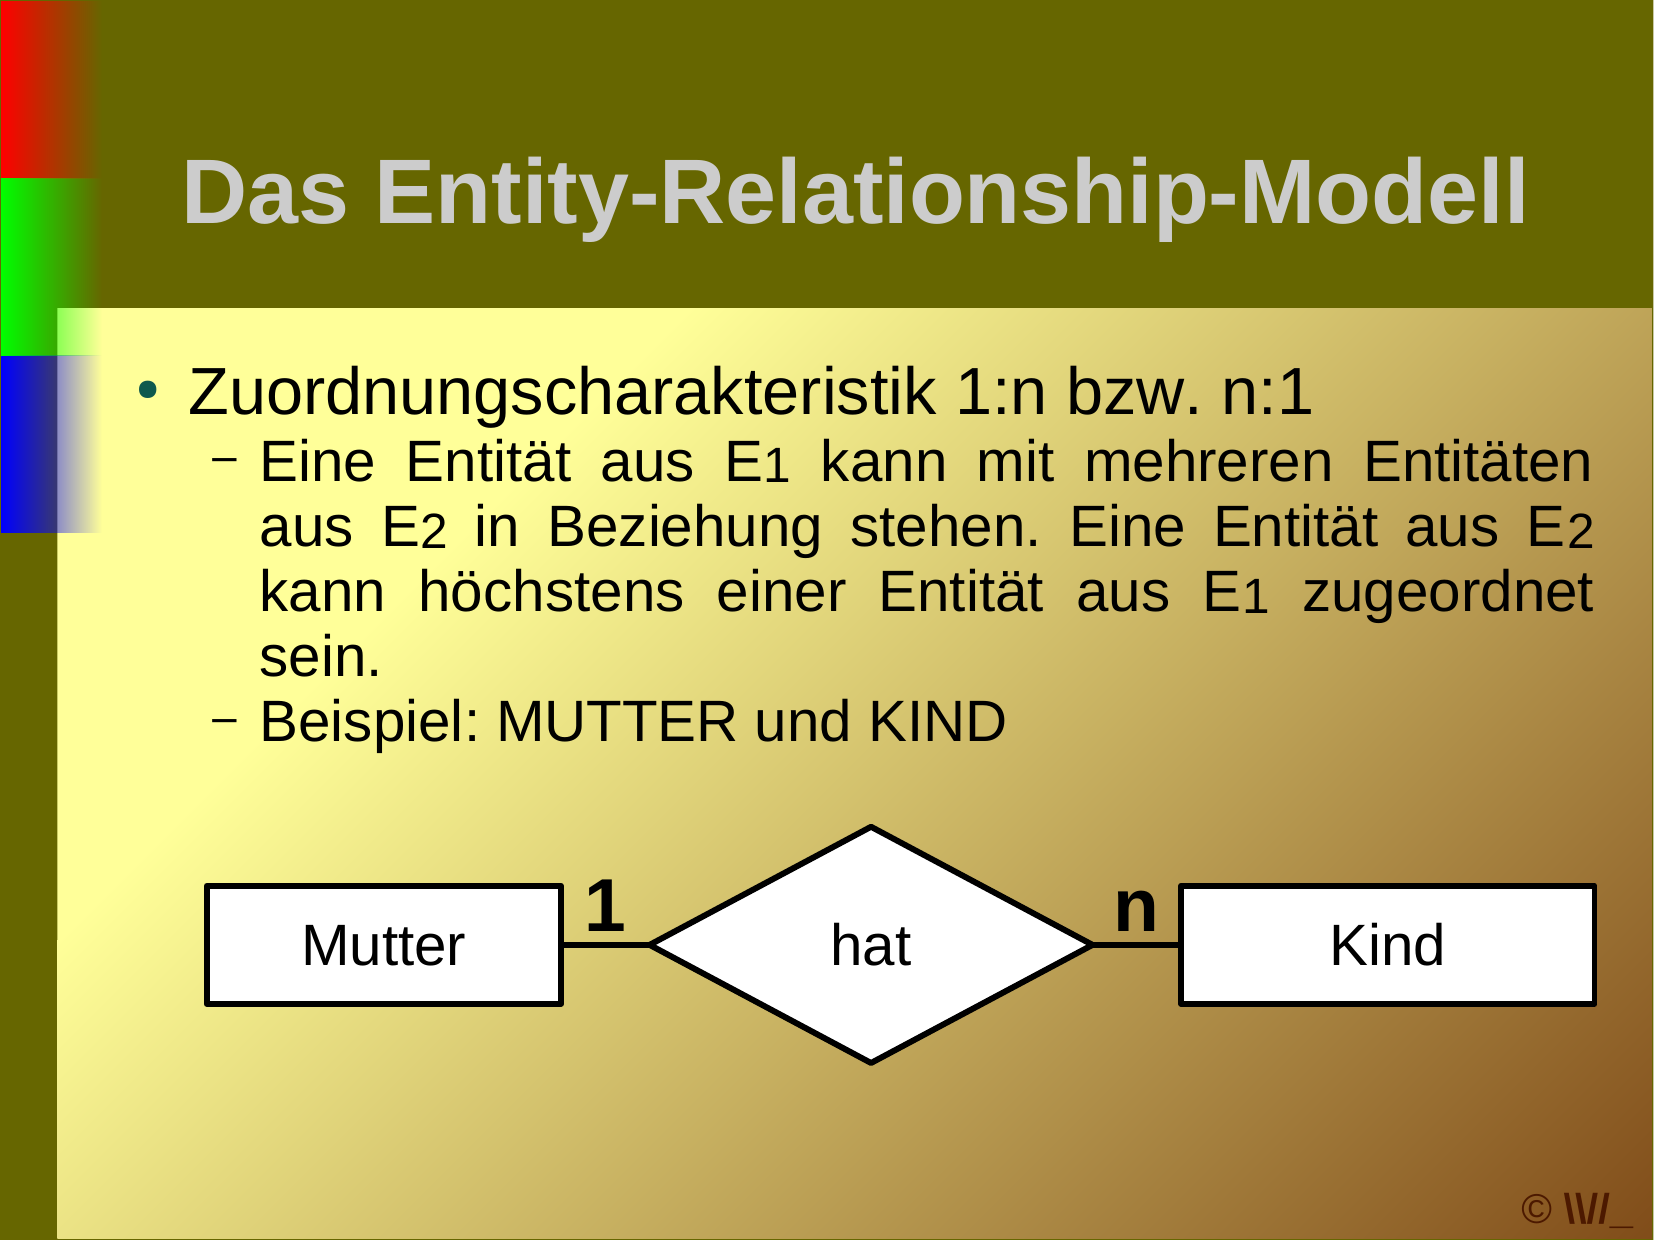

# Das Entity-Relationship-Modell
Zuordnungscharakteristik 1:n bzw. n:1
Eine Entität aus E1 kann mit mehreren Entitäten aus E2 in Beziehung stehen. Eine Entität aus E2 kann höchstens einer Entität aus E1 zugeordnet sein.
Beispiel: MUTTER und KIND
hat
1
n
Mutter
Kind